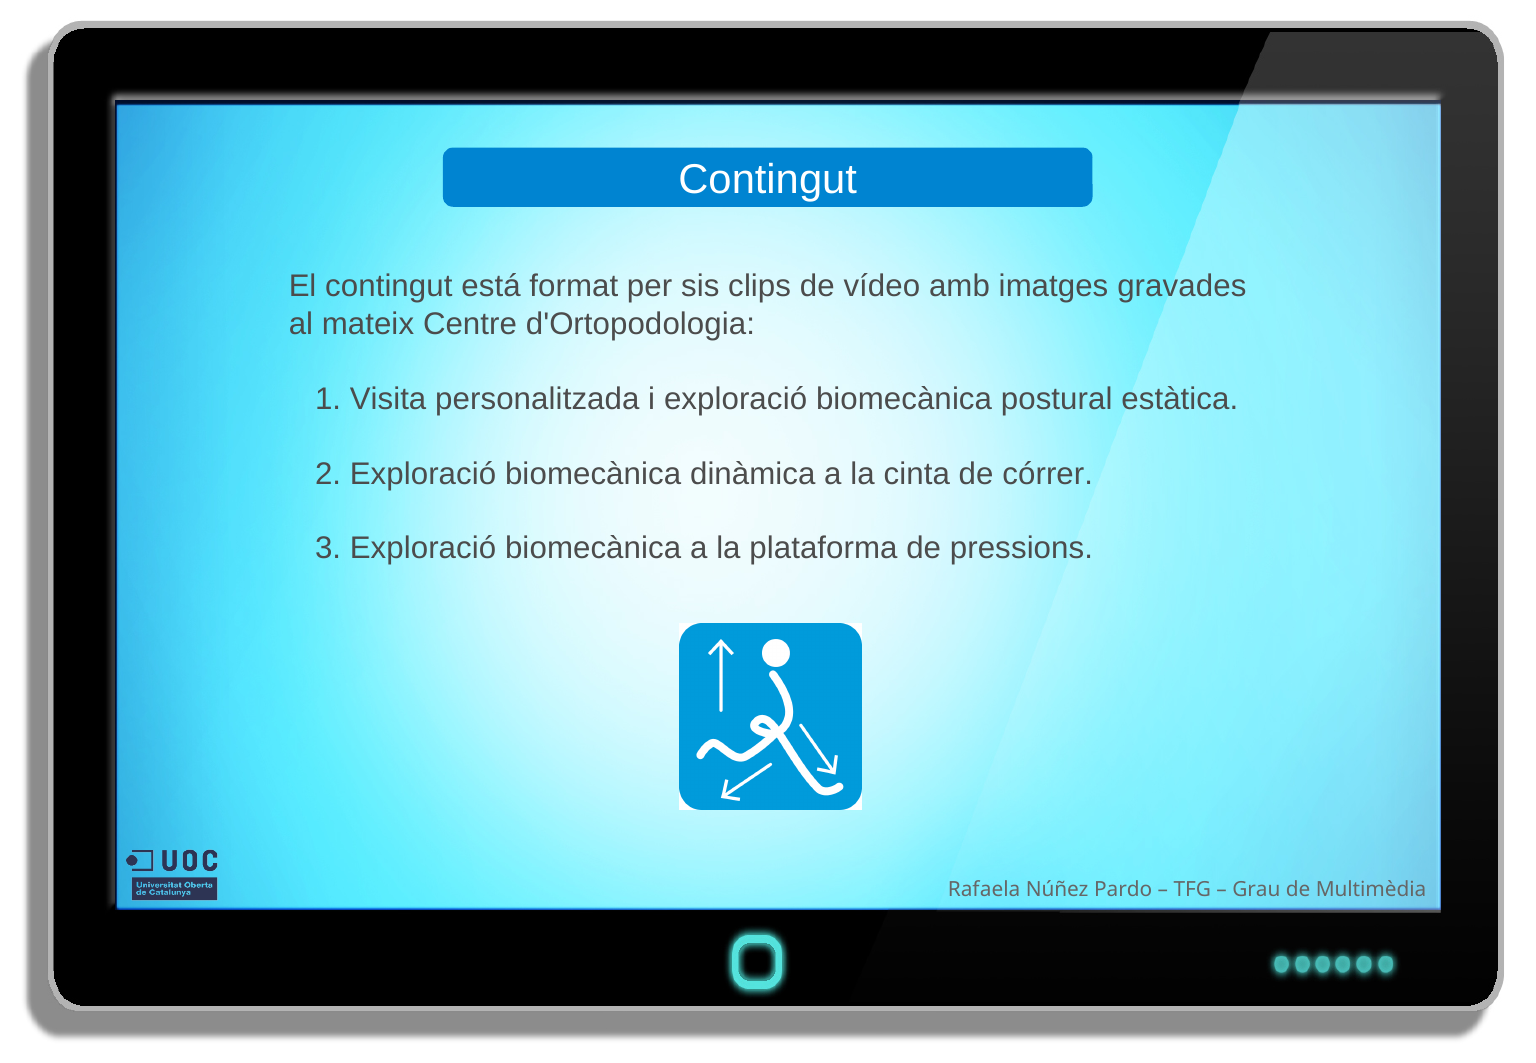

Contingut
El contingut está format per sis clips de vídeo amb imatges gravades al mateix Centre d'Ortopodologia:
 1. Visita personalitzada i exploració biomecànica postural estàtica.
 2. Exploració biomecànica dinàmica a la cinta de córrer.
 3. Exploració biomecànica a la plataforma de pressions.
Rafaela Núñez Pardo – TFG – Grau de Multimèdia